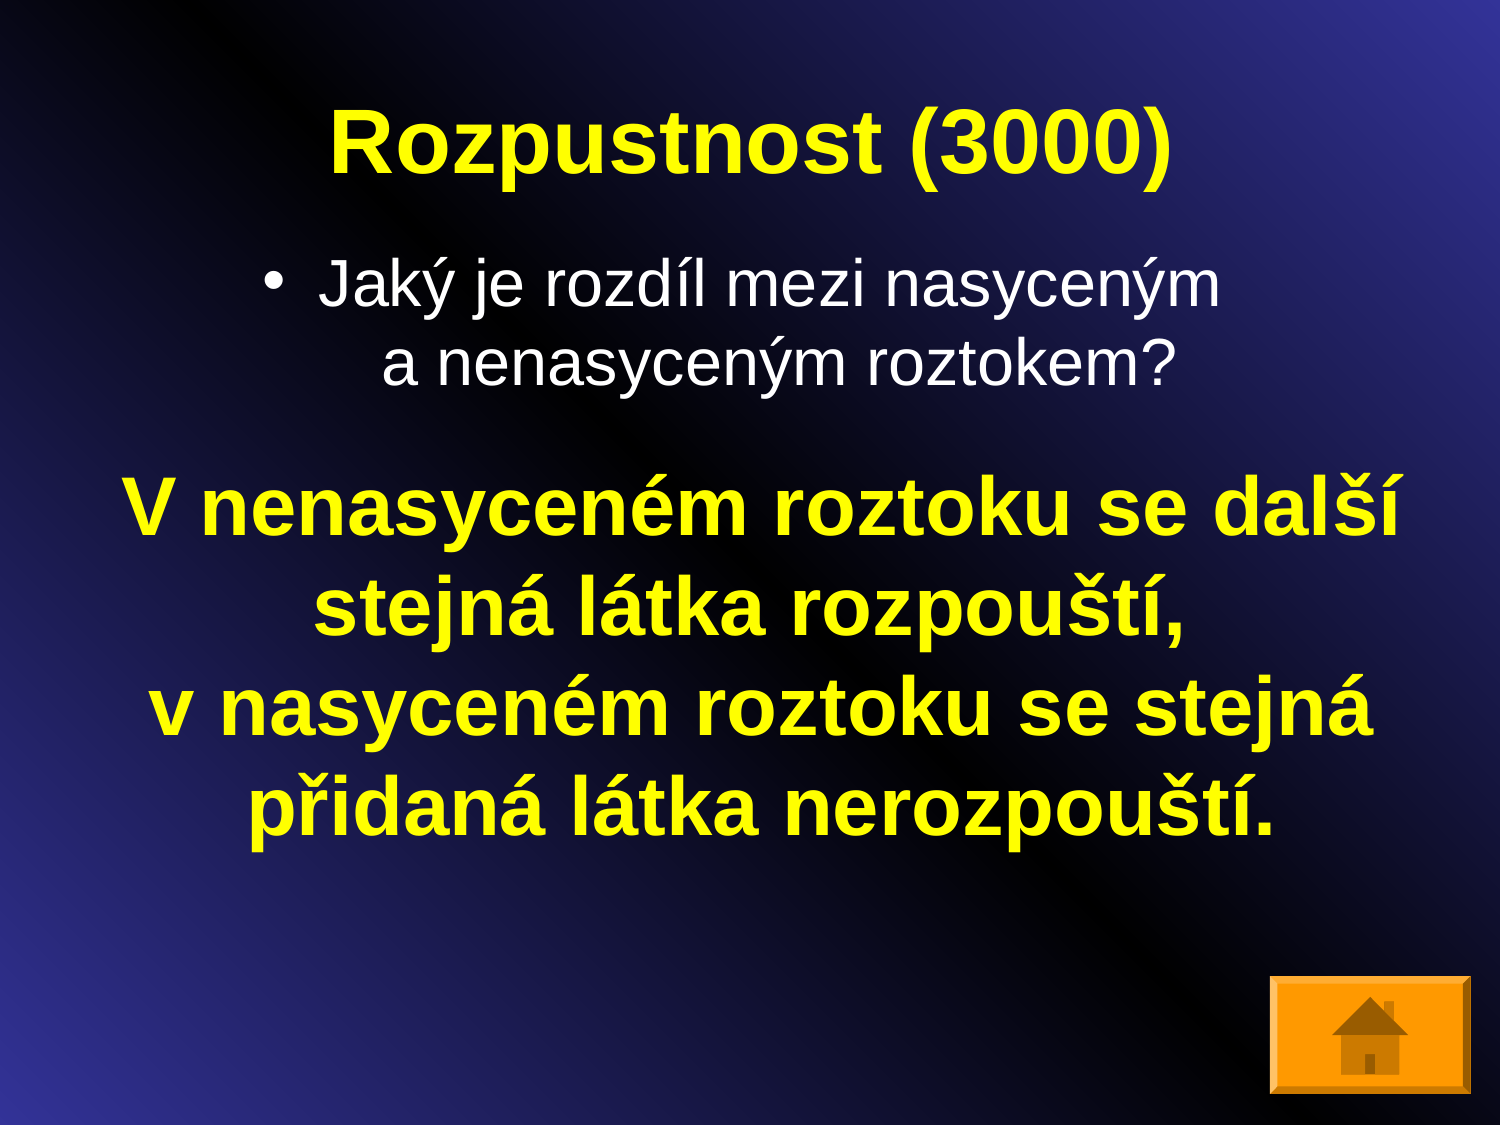

# Rozpustnost (3000)
Jaký je rozdíl mezi nasyceným
a nenasyceným roztokem?
V nenasyceném roztoku se další stejná látka rozpouští,
v nasyceném roztoku se stejná přidaná látka nerozpouští.